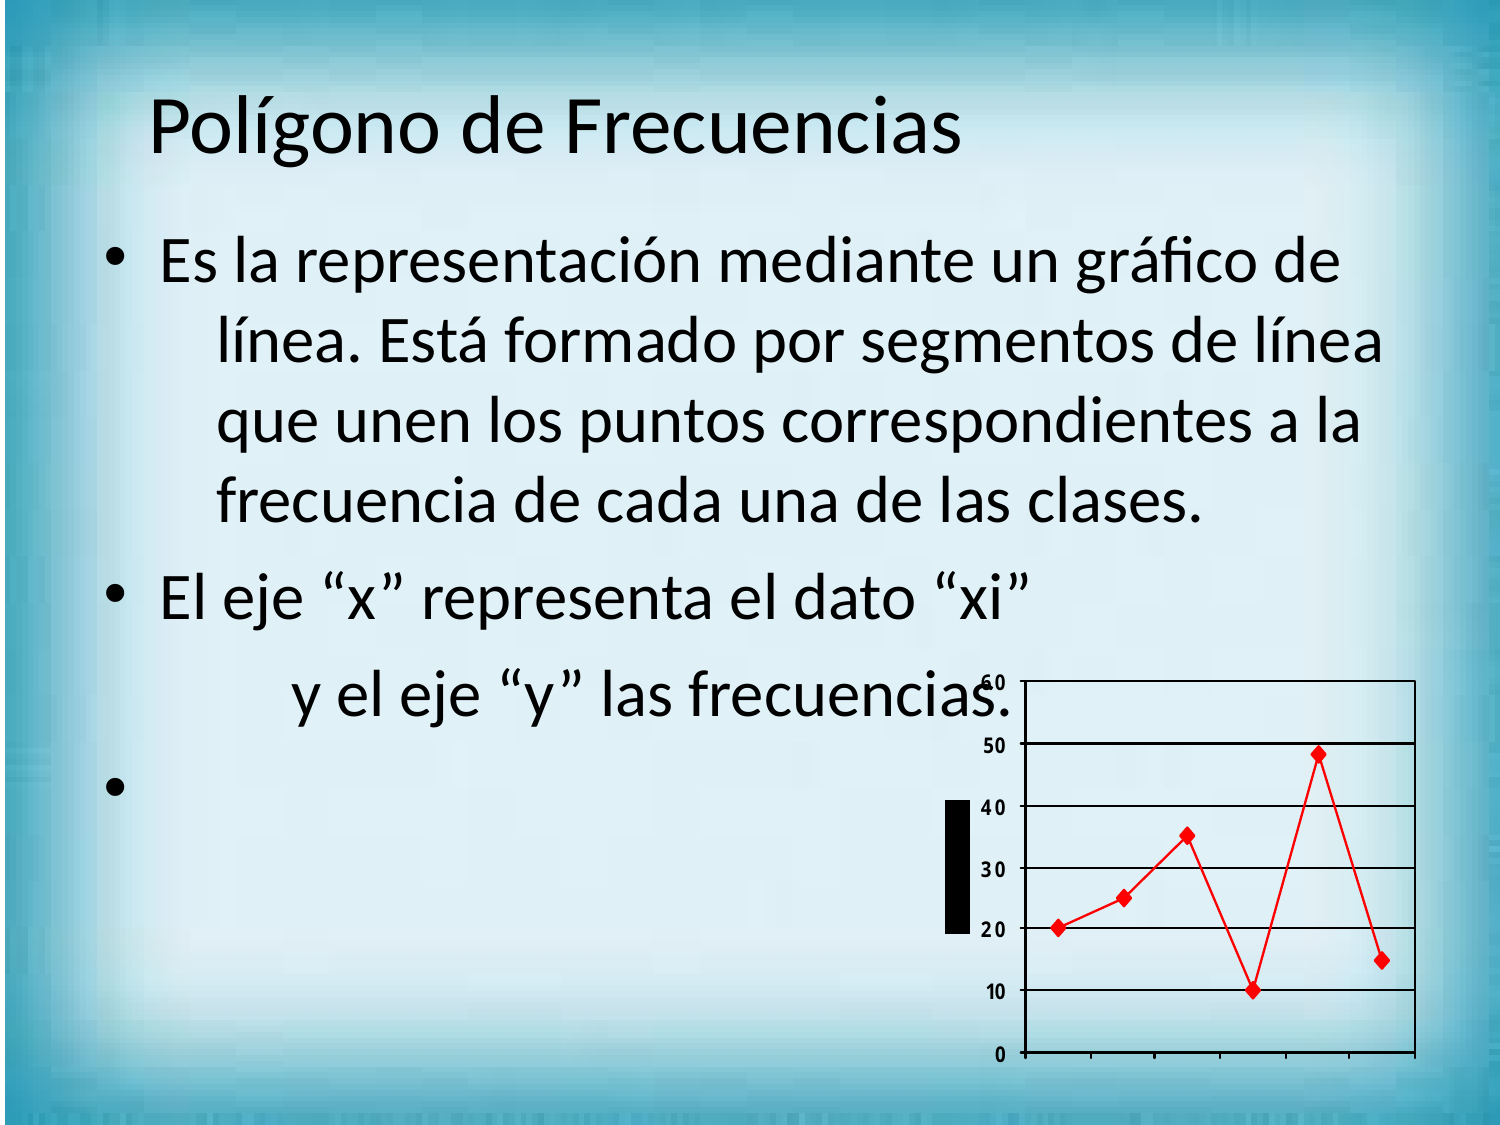

Polígono de Frecuencias
# Es la representación mediante un gráfico de línea. Está formado por segmentos de línea que unen los puntos correspondientes a la frecuencia de cada una de las clases.
El eje “x” representa el dato “xi”
	y el eje “y” las frecuencias.